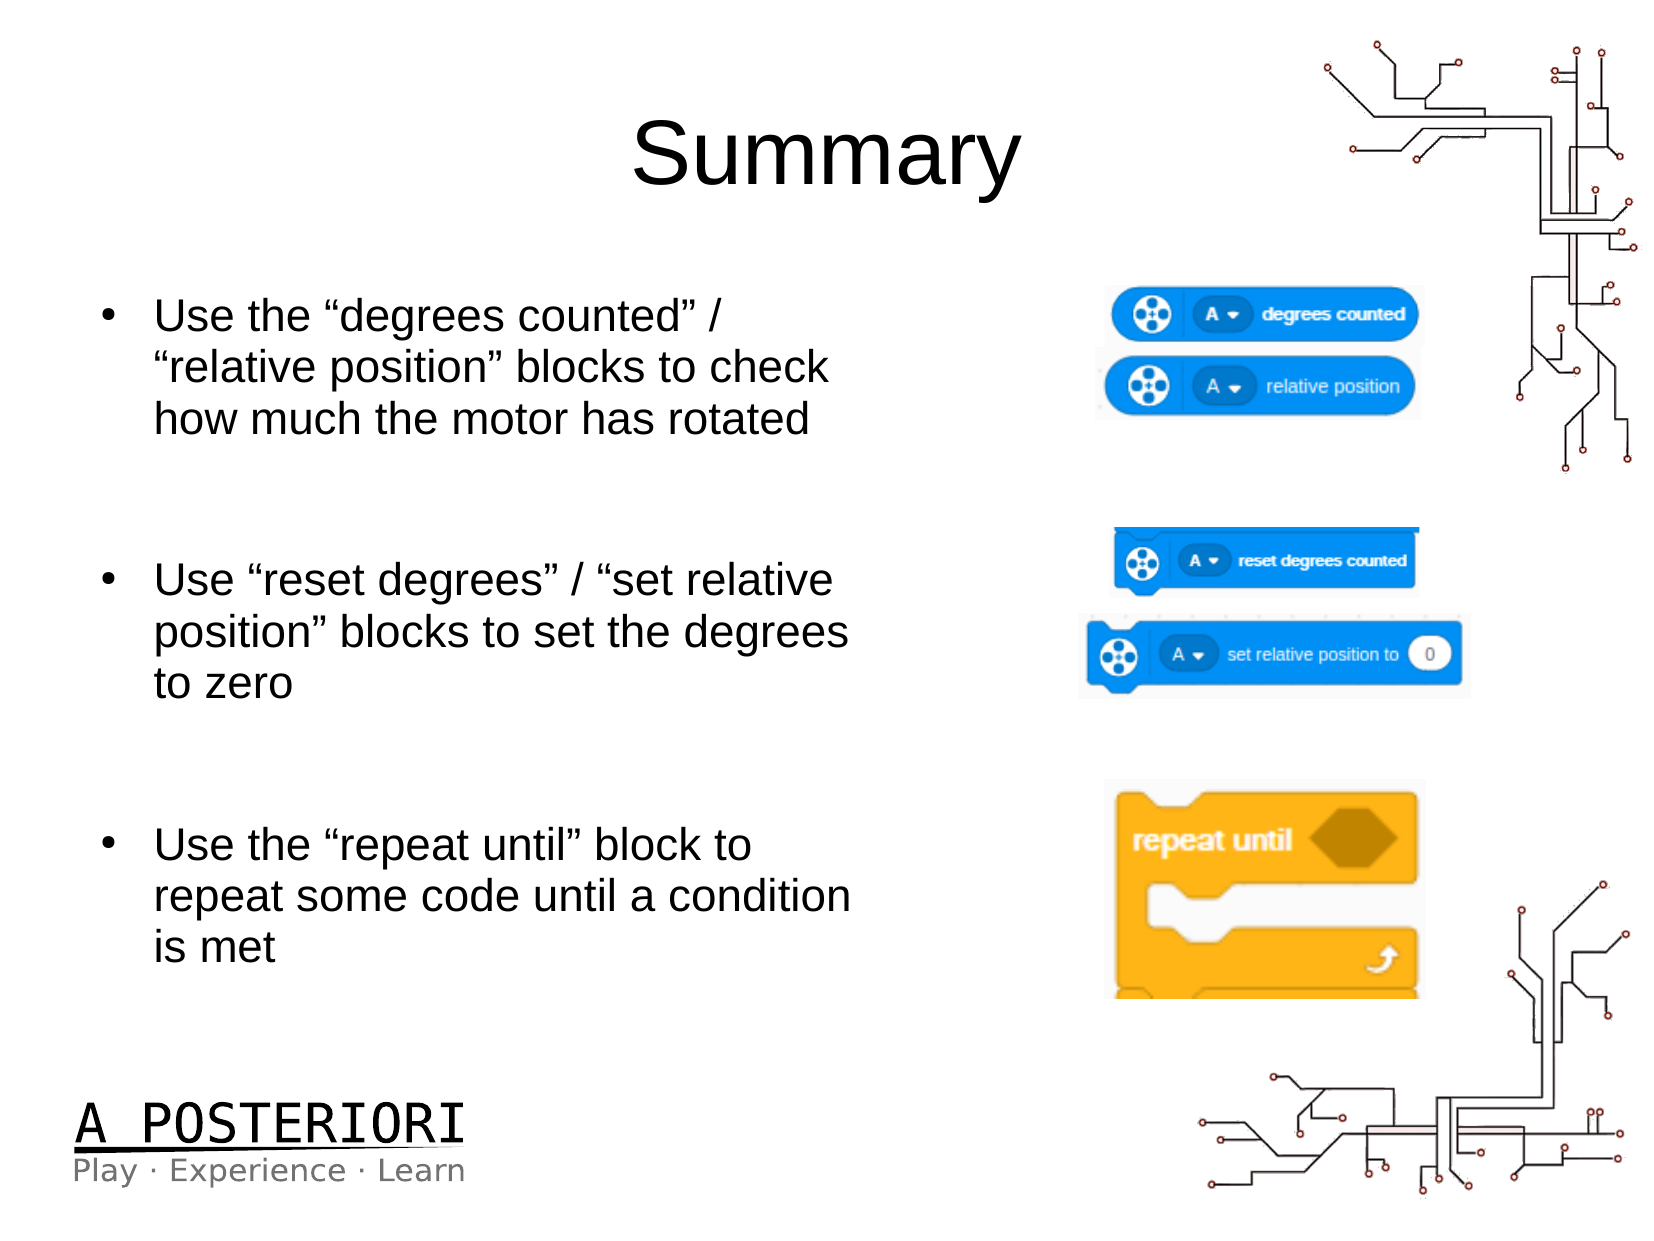

# Summary
Use the “degrees counted” / “relative position” blocks to check how much the motor has rotated
Use “reset degrees” / “set relative position” blocks to set the degrees to zero
Use the “repeat until” block to repeat some code until a condition is met